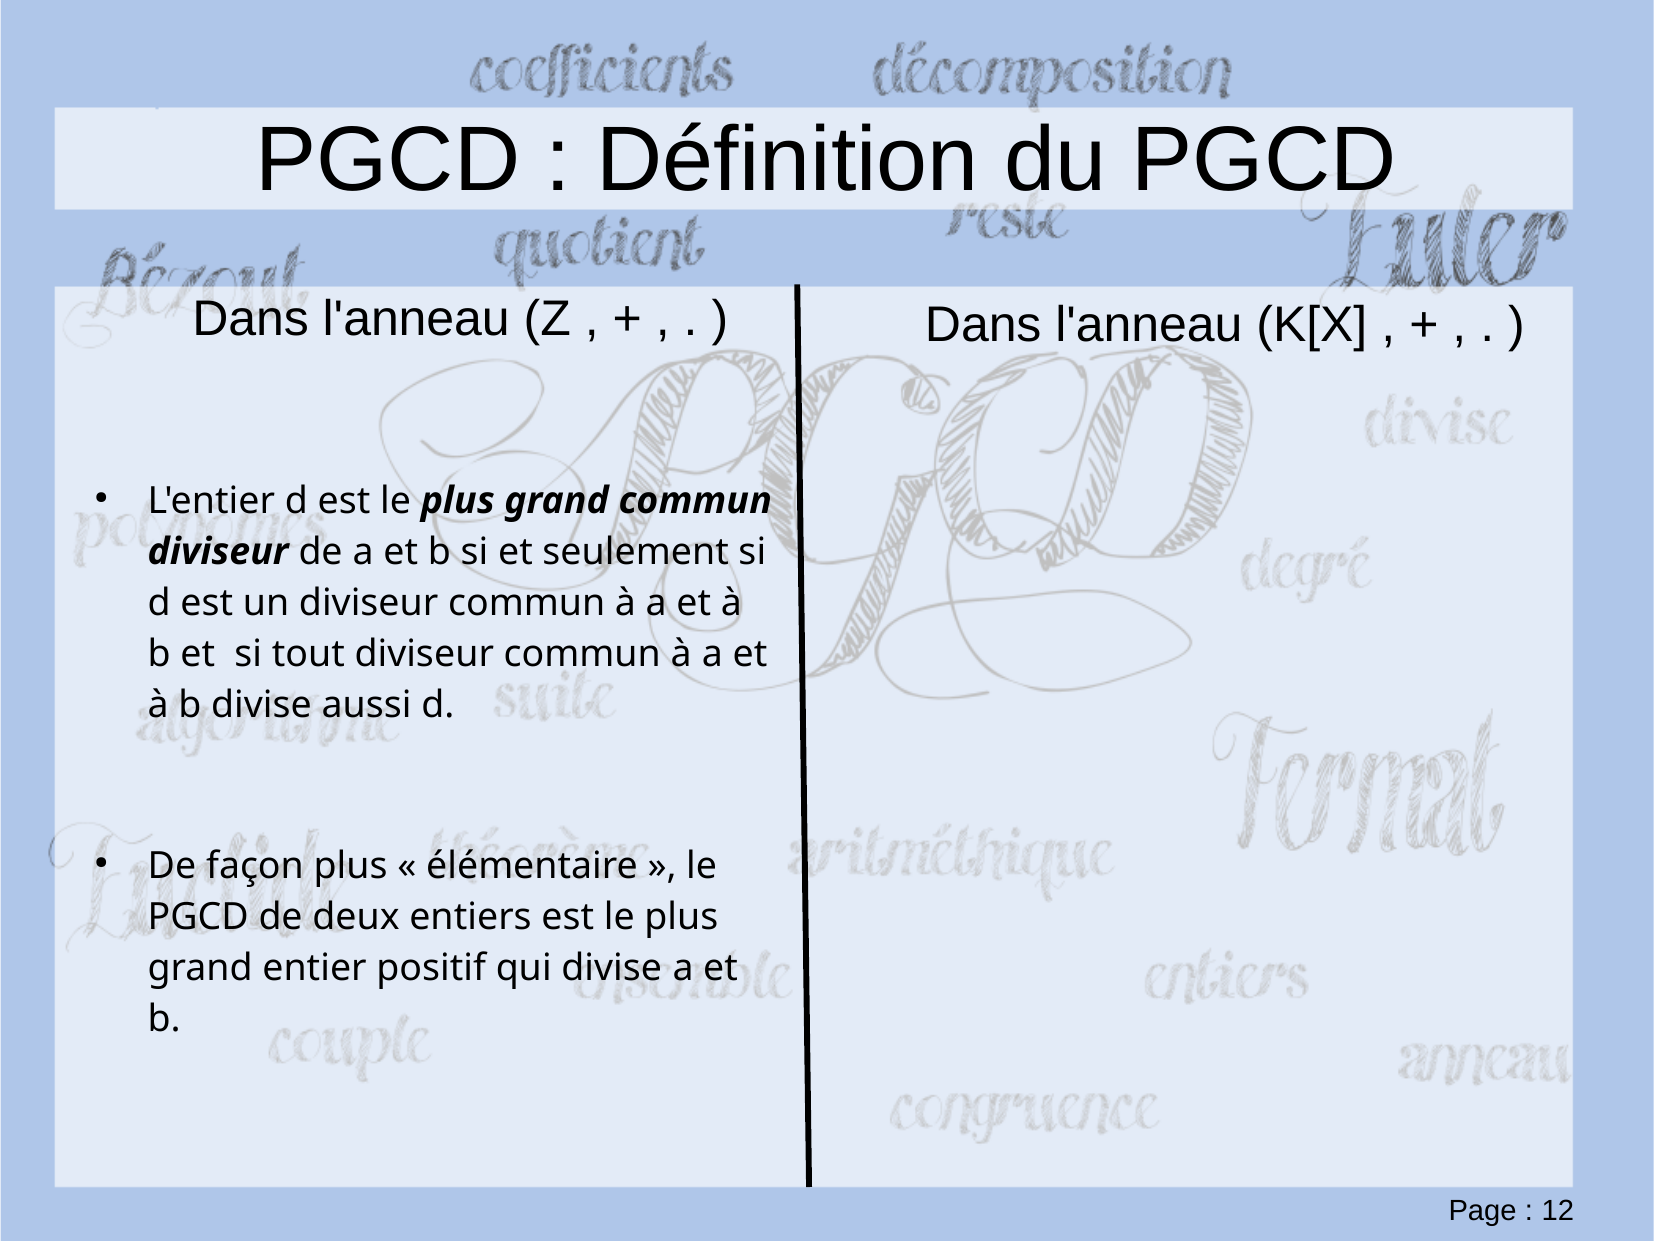

# PGCD : Définition du PGCD
Dans l'anneau (Z , + , . )
L'entier d est le plus grand commun diviseur de a et b si et seulement si d est un diviseur commun à a et à b et si tout diviseur commun à a et à b divise aussi d.
De façon plus « élémentaire », le PGCD de deux entiers est le plus grand entier positif qui divise a et b.
Dans l'anneau (K[X] , + , . )